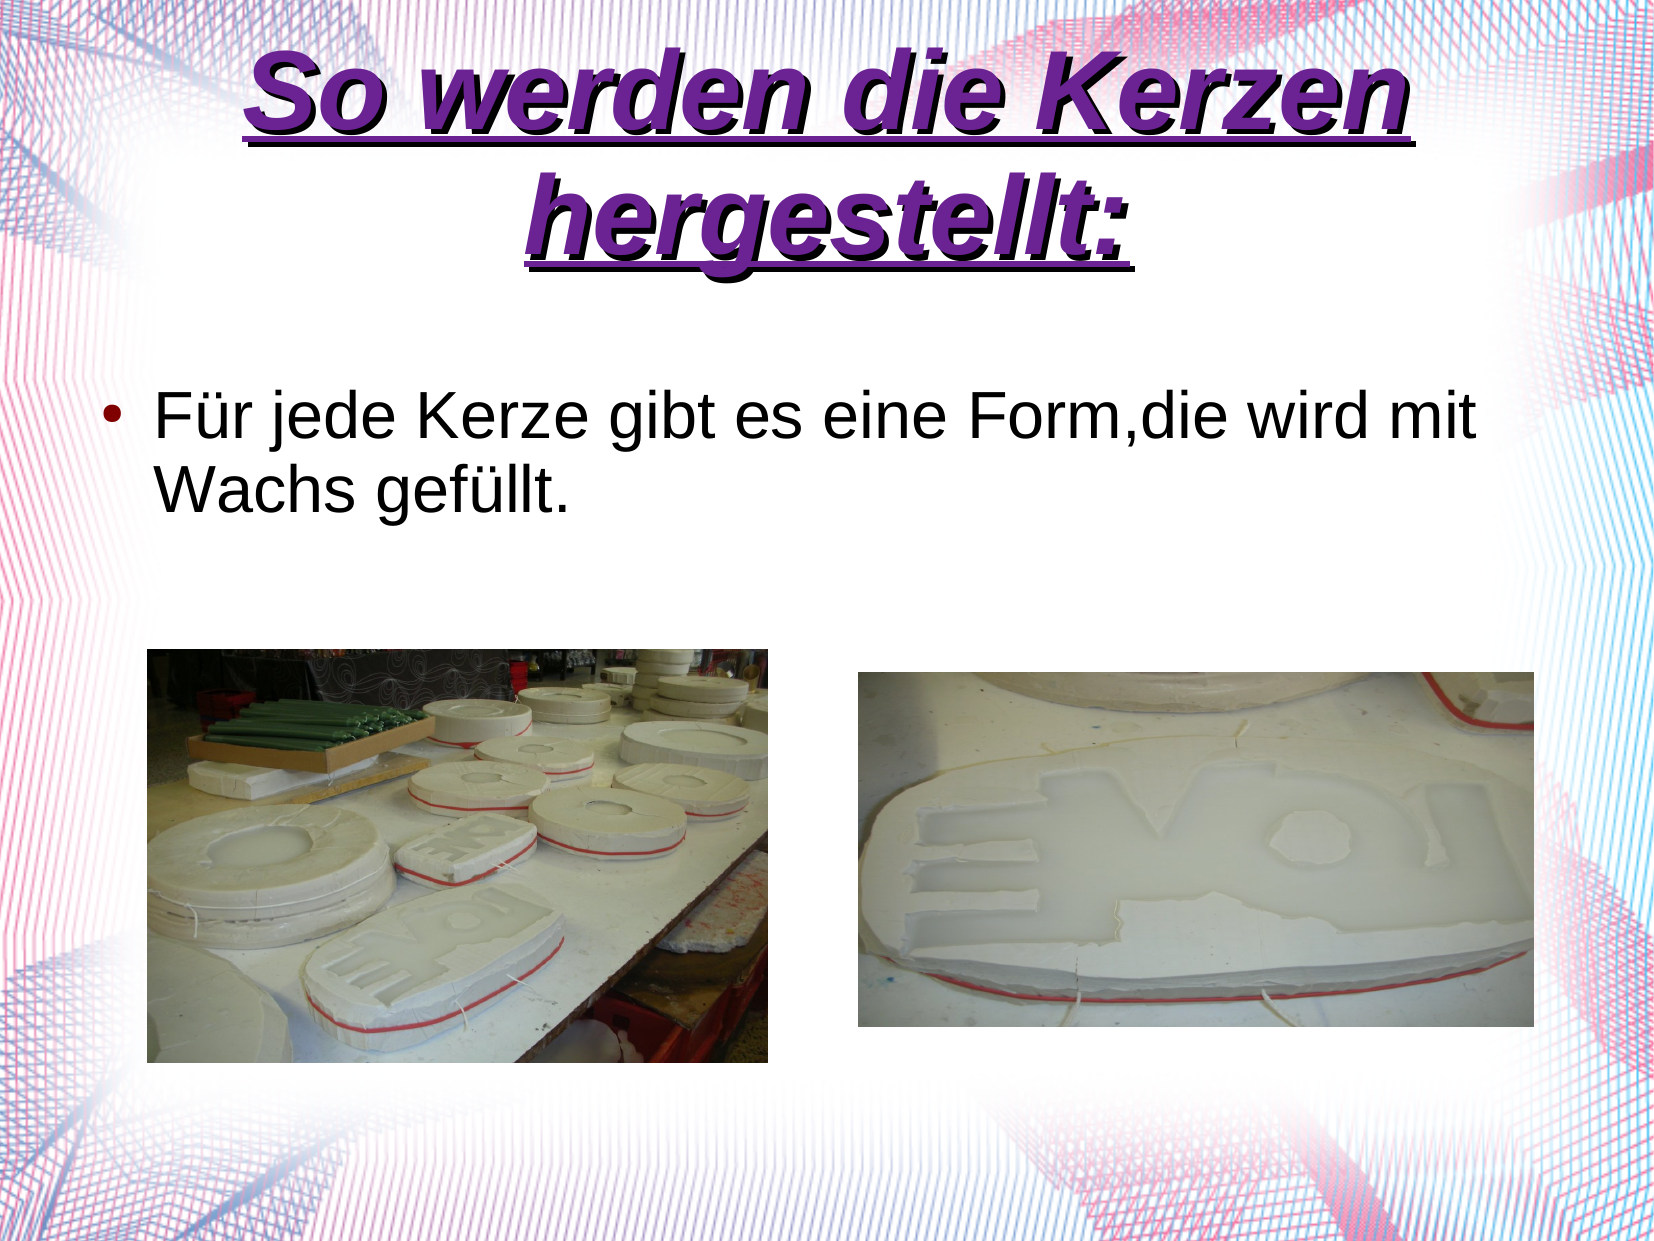

# So werden die Kerzen hergestellt:
Für jede Kerze gibt es eine Form,die wird mit Wachs gefüllt.